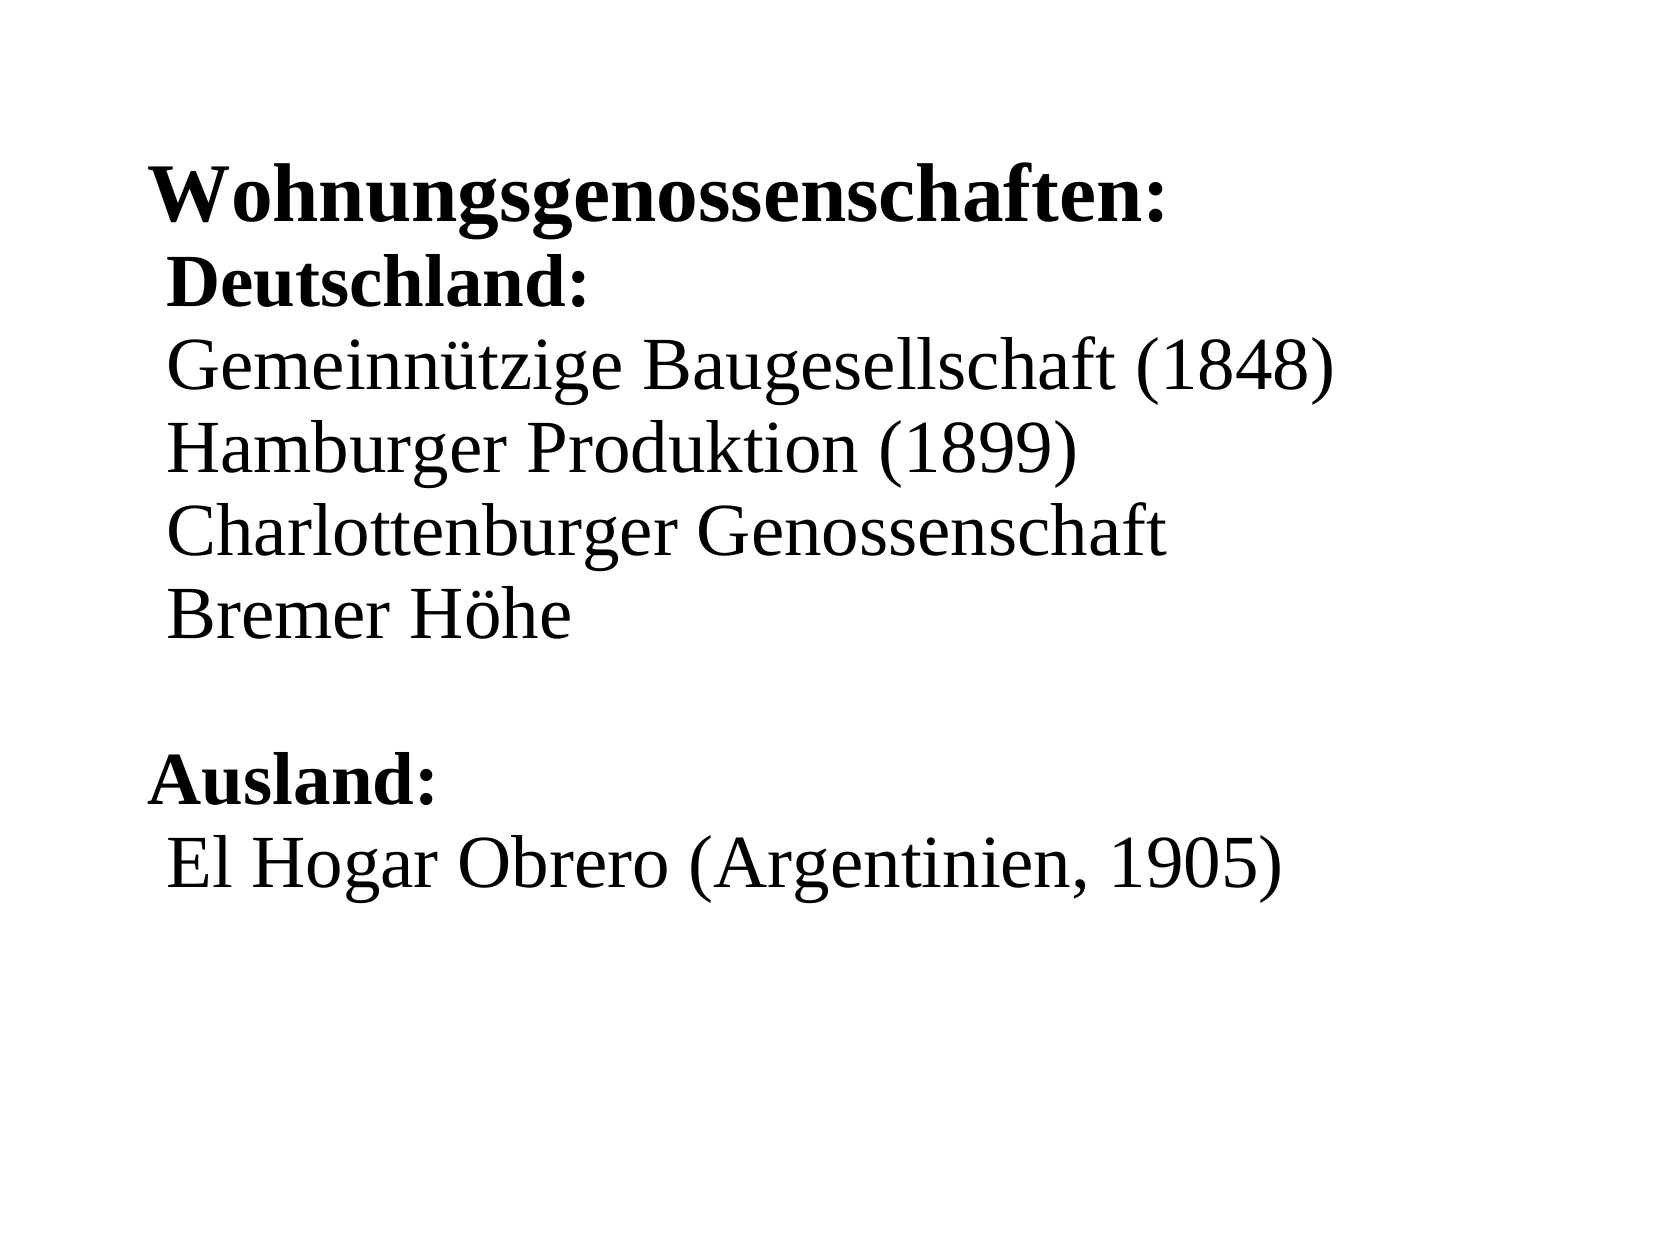

Wohnungsgenossenschaften:
 Deutschland:
 Gemeinnützige Baugesellschaft (1848)
 Hamburger Produktion (1899)
 Charlottenburger Genossenschaft
 Bremer Höhe
Ausland:
 El Hogar Obrero (Argentinien, 1905)